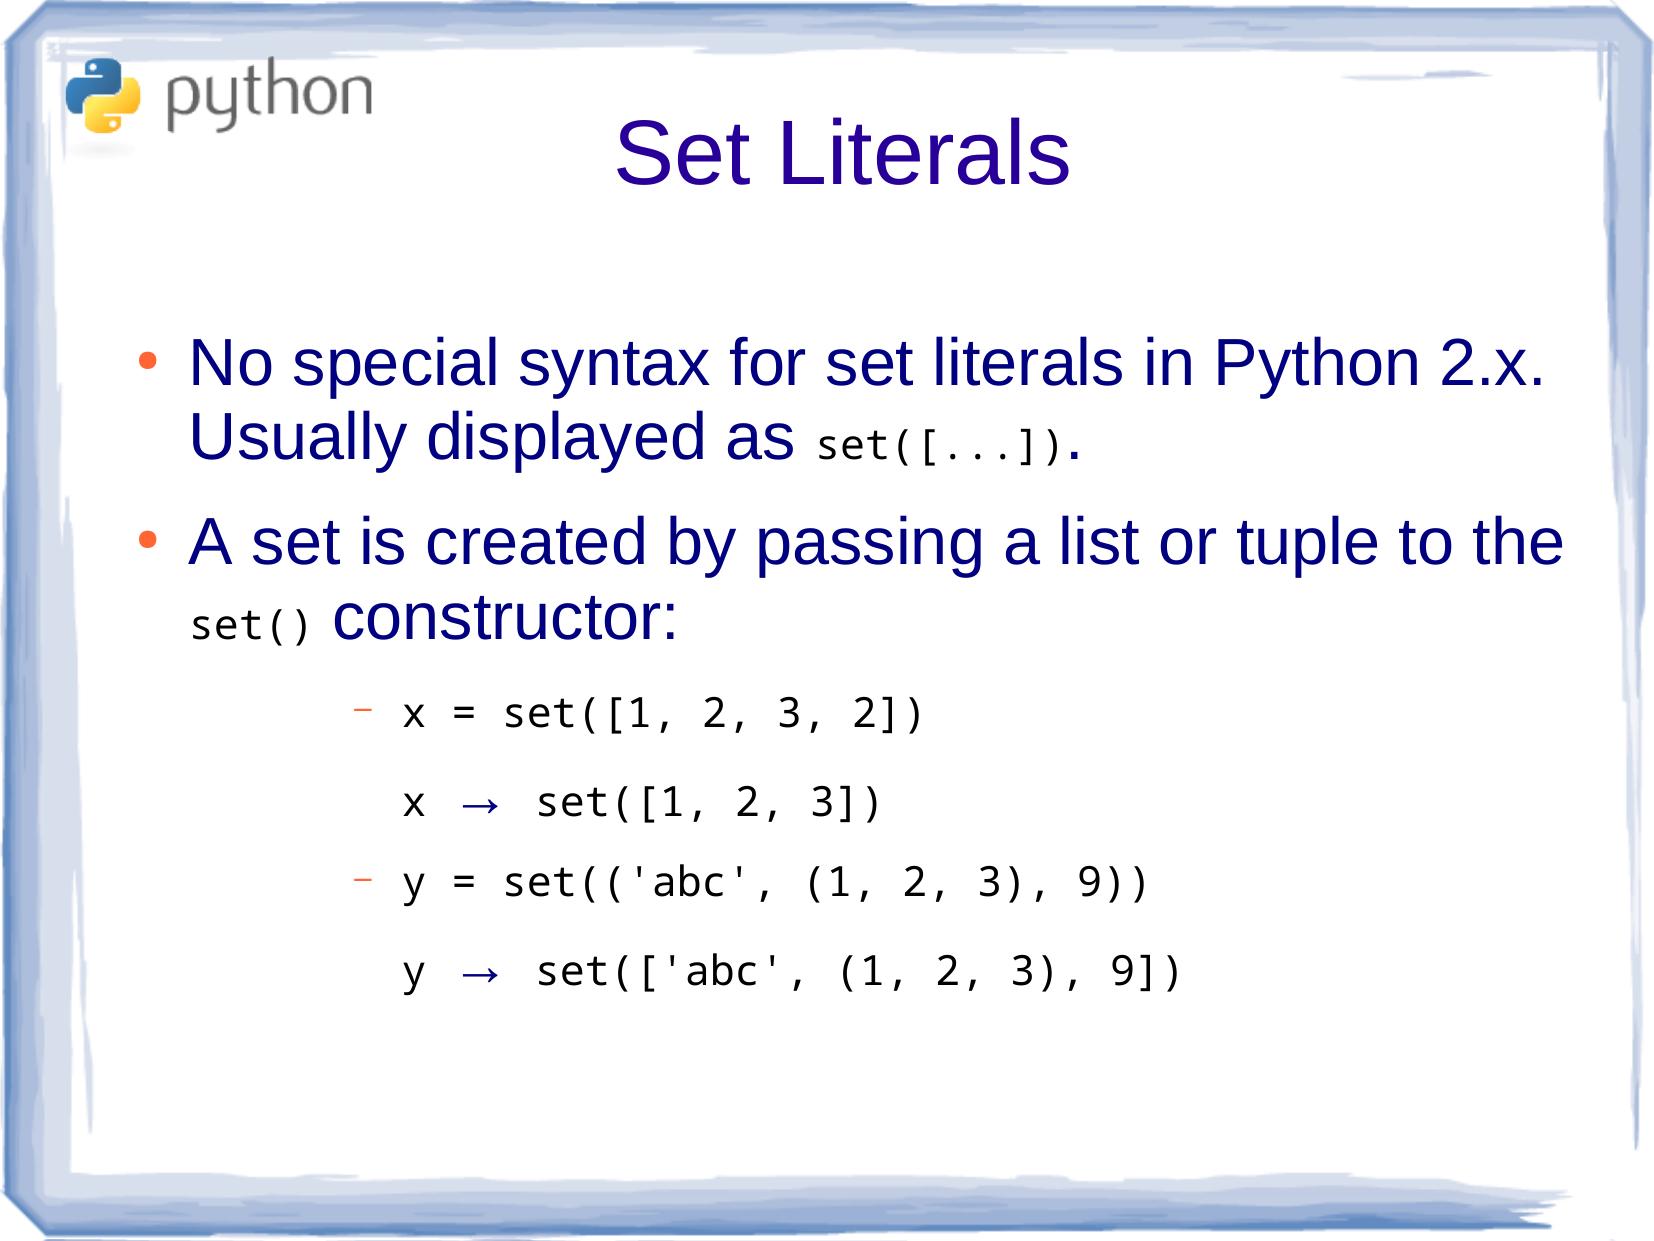

# Set Literals
No special syntax for set literals in Python 2.x. Usually displayed as set([...]).
A set is created by passing a list or tuple to the set() constructor:
x = set([1, 2, 3, 2])
x → set([1, 2, 3])
y = set(('abc', (1, 2, 3), 9))
y → set(['abc', (1, 2, 3), 9])